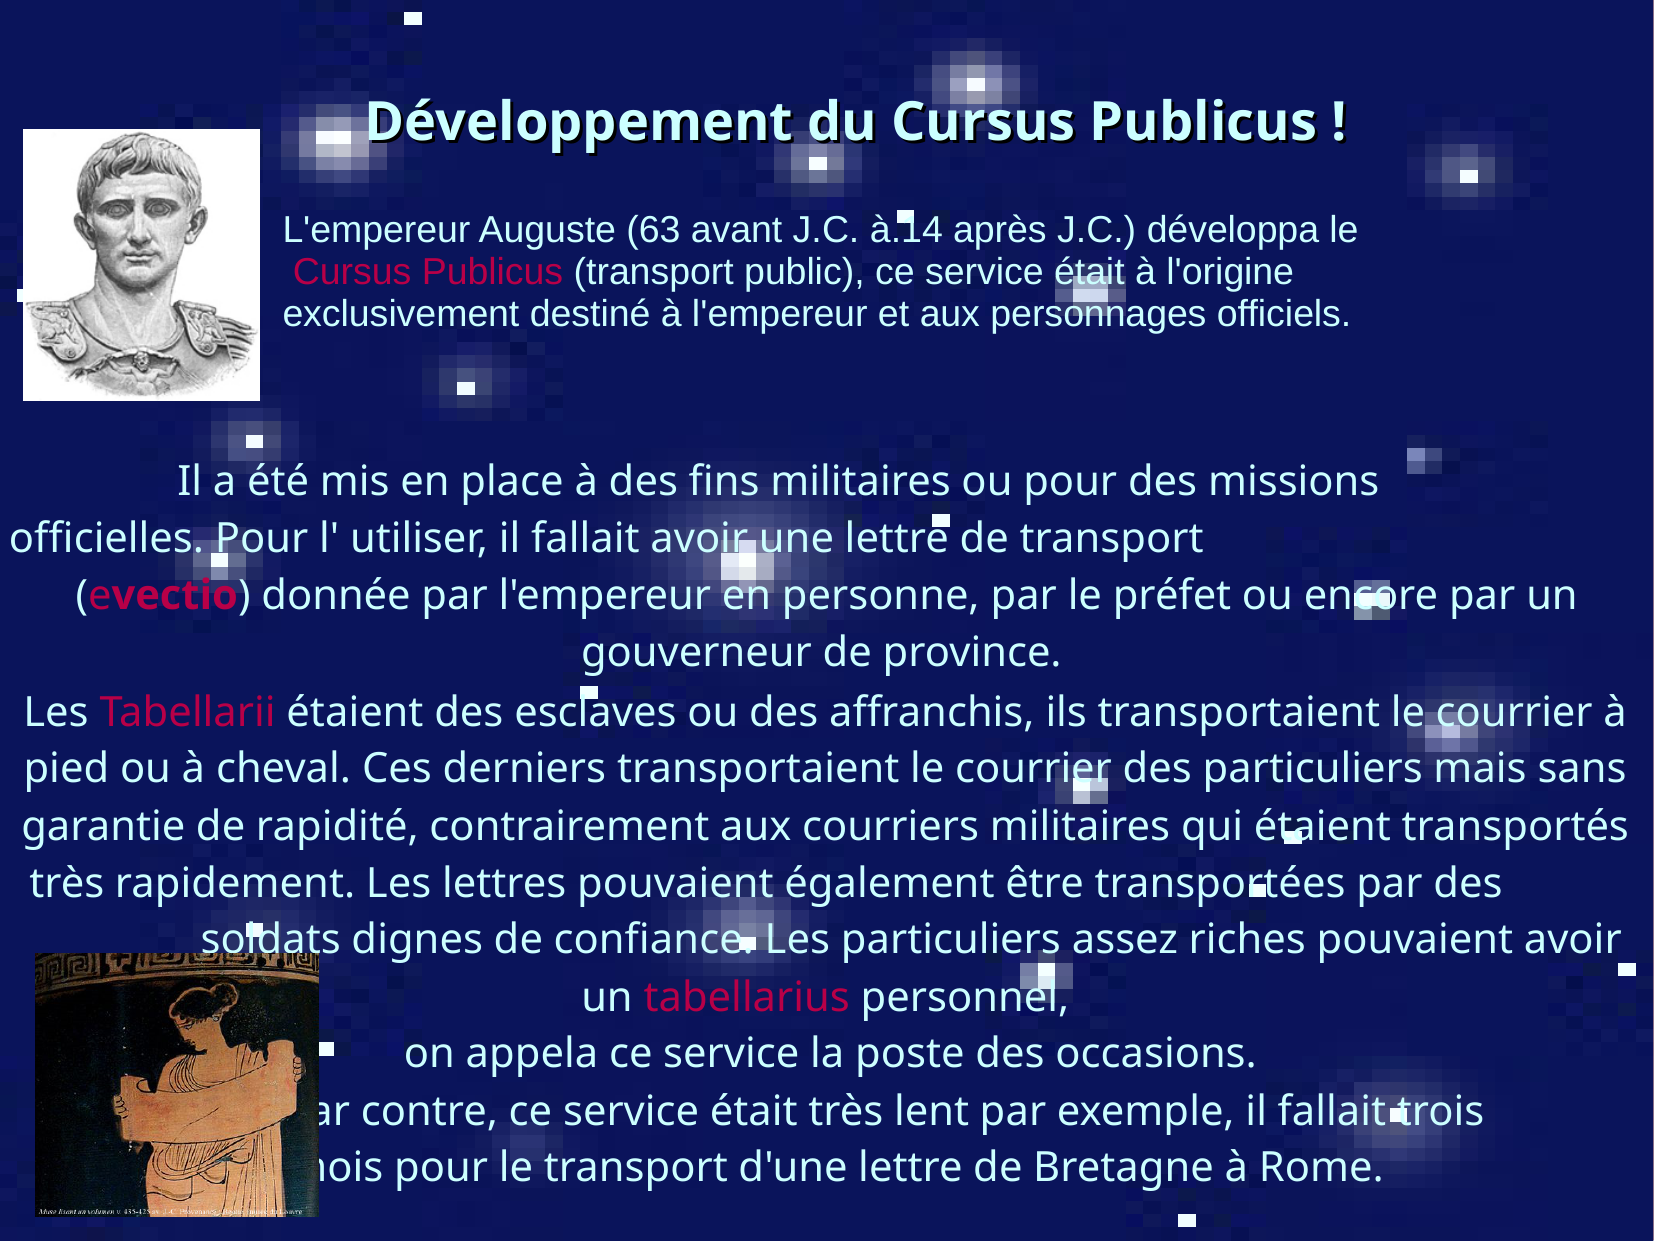

Développement du Cursus Publicus !
L'empereur Auguste (63 avant J.C. à.14 après J.C.) développa le
 Cursus Publicus (transport public), ce service était à l'origine
exclusivement destiné à l'empereur et aux personnages officiels.
 Il a été mis en place à des fins militaires ou pour des missions officielles. Pour l' utiliser, il fallait avoir une lettre de transport (evectio) donnée par l'empereur en personne, par le préfet ou encore par un gouverneur de province.
Les Tabellarii étaient des esclaves ou des affranchis, ils transportaient le courrier à pied ou à cheval. Ces derniers transportaient le courrier des particuliers mais sans garantie de rapidité, contrairement aux courriers militaires qui étaient transportés
 très rapidement. Les lettres pouvaient également être transportées par des soldats dignes de confiance. Les particuliers assez riches pouvaient avoir un tabellarius personnel,
 on appela ce service la poste des occasions.
 Par contre, ce service était très lent par exemple, il fallait trois mois pour le transport d'une lettre de Bretagne à Rome.